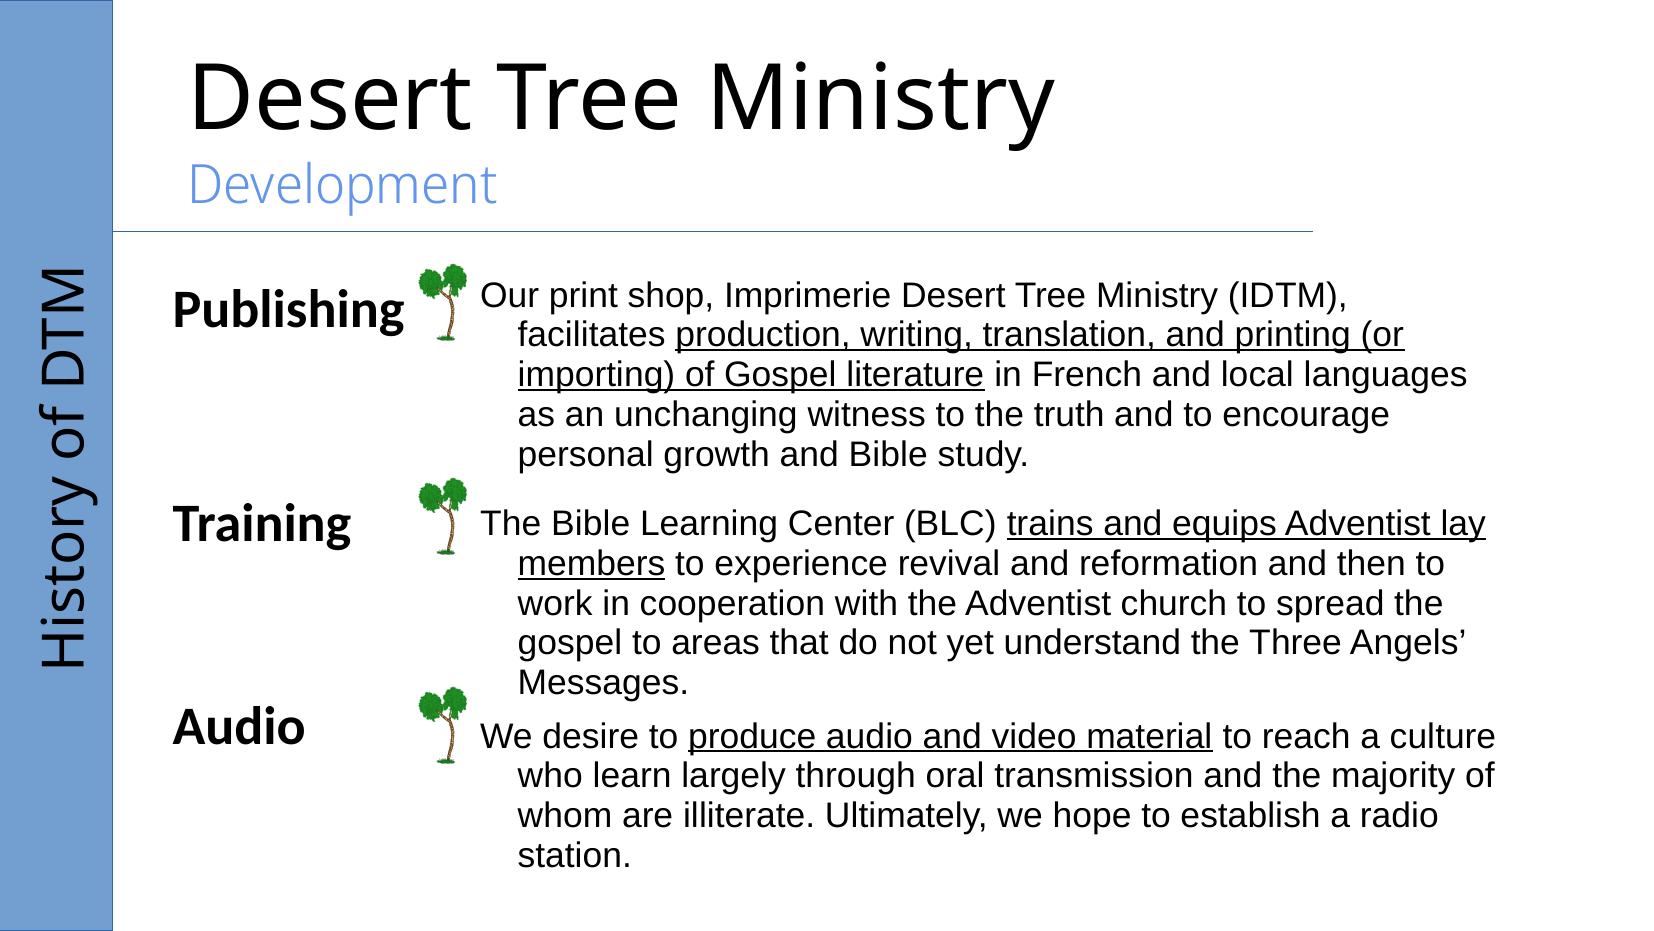

# Desert Tree Ministry
Development
Our print shop, Imprimerie Desert Tree Ministry (IDTM), facilitates production, writing, translation, and printing (or importing) of Gospel literature in French and local languages as an unchanging witness to the truth and to encourage personal growth and Bible study.
Publishing
History of DTM
Training
The Bible Learning Center (BLC) trains and equips Adventist lay members to experience revival and reformation and then to work in cooperation with the Adventist church to spread the gospel to areas that do not yet understand the Three Angels’ Messages.
Audio
We desire to produce audio and video material to reach a culture who learn largely through oral transmission and the majority of whom are illiterate. Ultimately, we hope to establish a radio station.